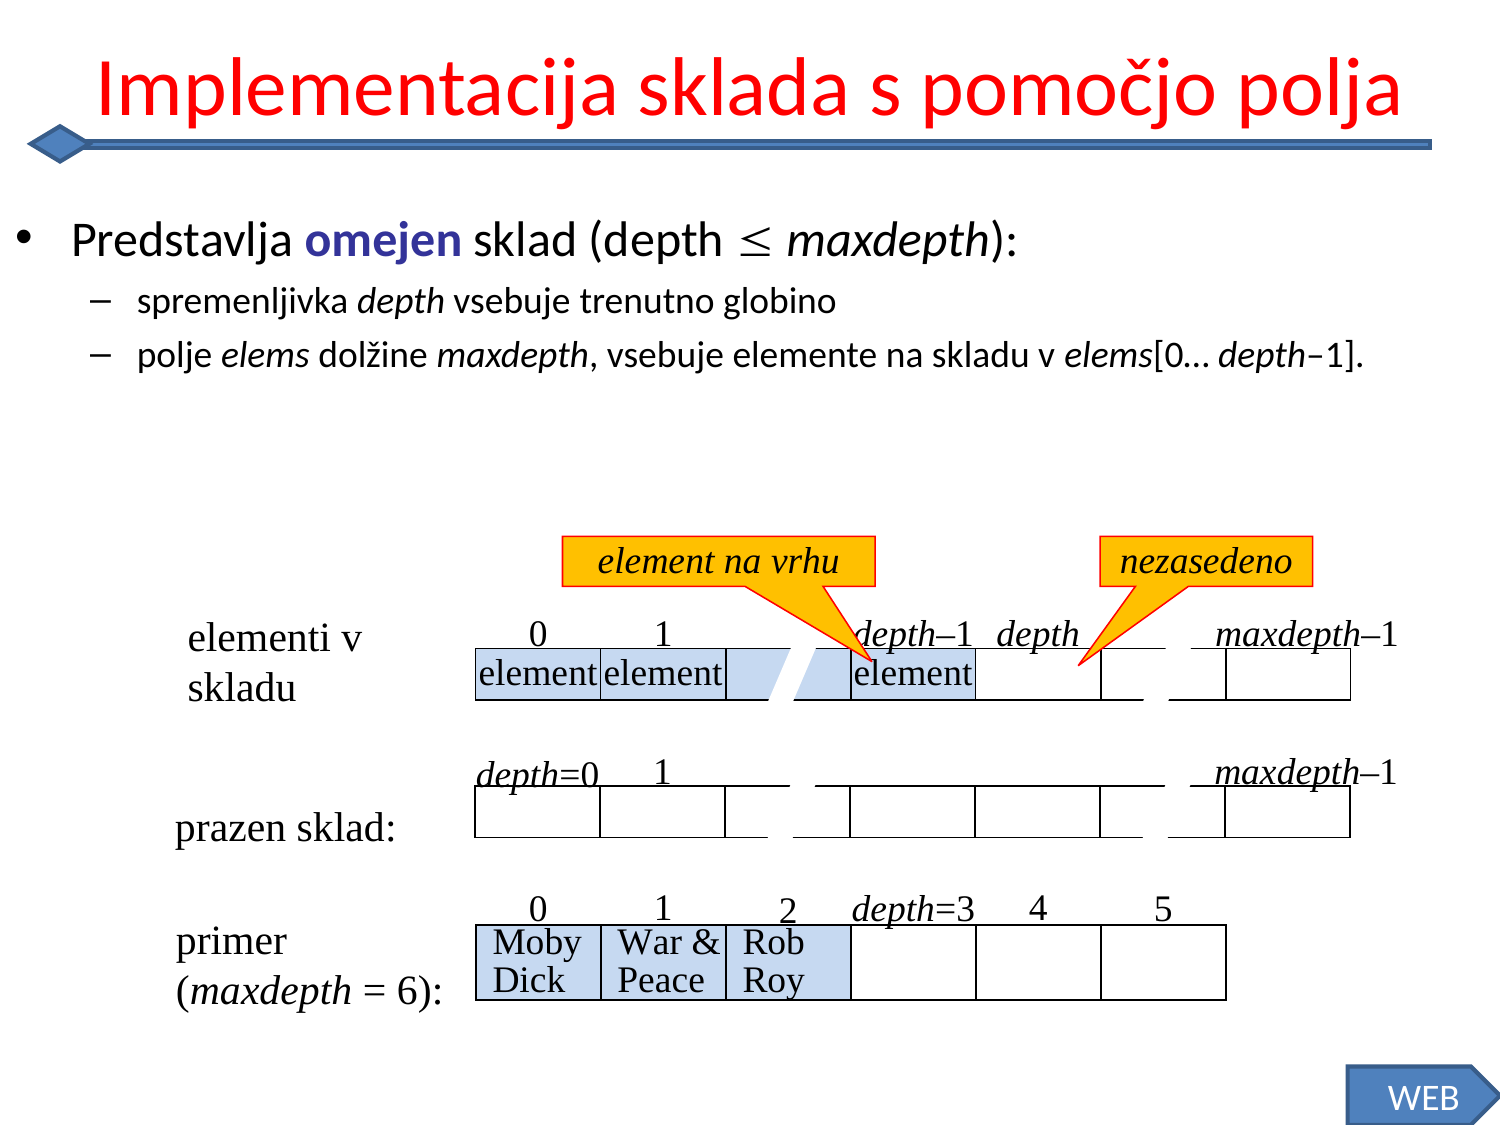

# Implementacija sklada s pomočjo polja
Predstavlja omejen sklad (depth  maxdepth):
spremenljivka depth vsebuje trenutno globino
polje elems dolžine maxdepth, vsebuje elemente na skladu v elems[0… depth–1].
element na vrhu
nezasedeno
elementi v skladu
0
1
depth–1
depth
maxdepth–1
element
element
element
1
maxdepth–1
depth=0
prazen sklad:
1
4
0
depth=3
5
2
primer
(maxdepth = 6):
Moby Dick
War & Peace
Rob Roy
WEB